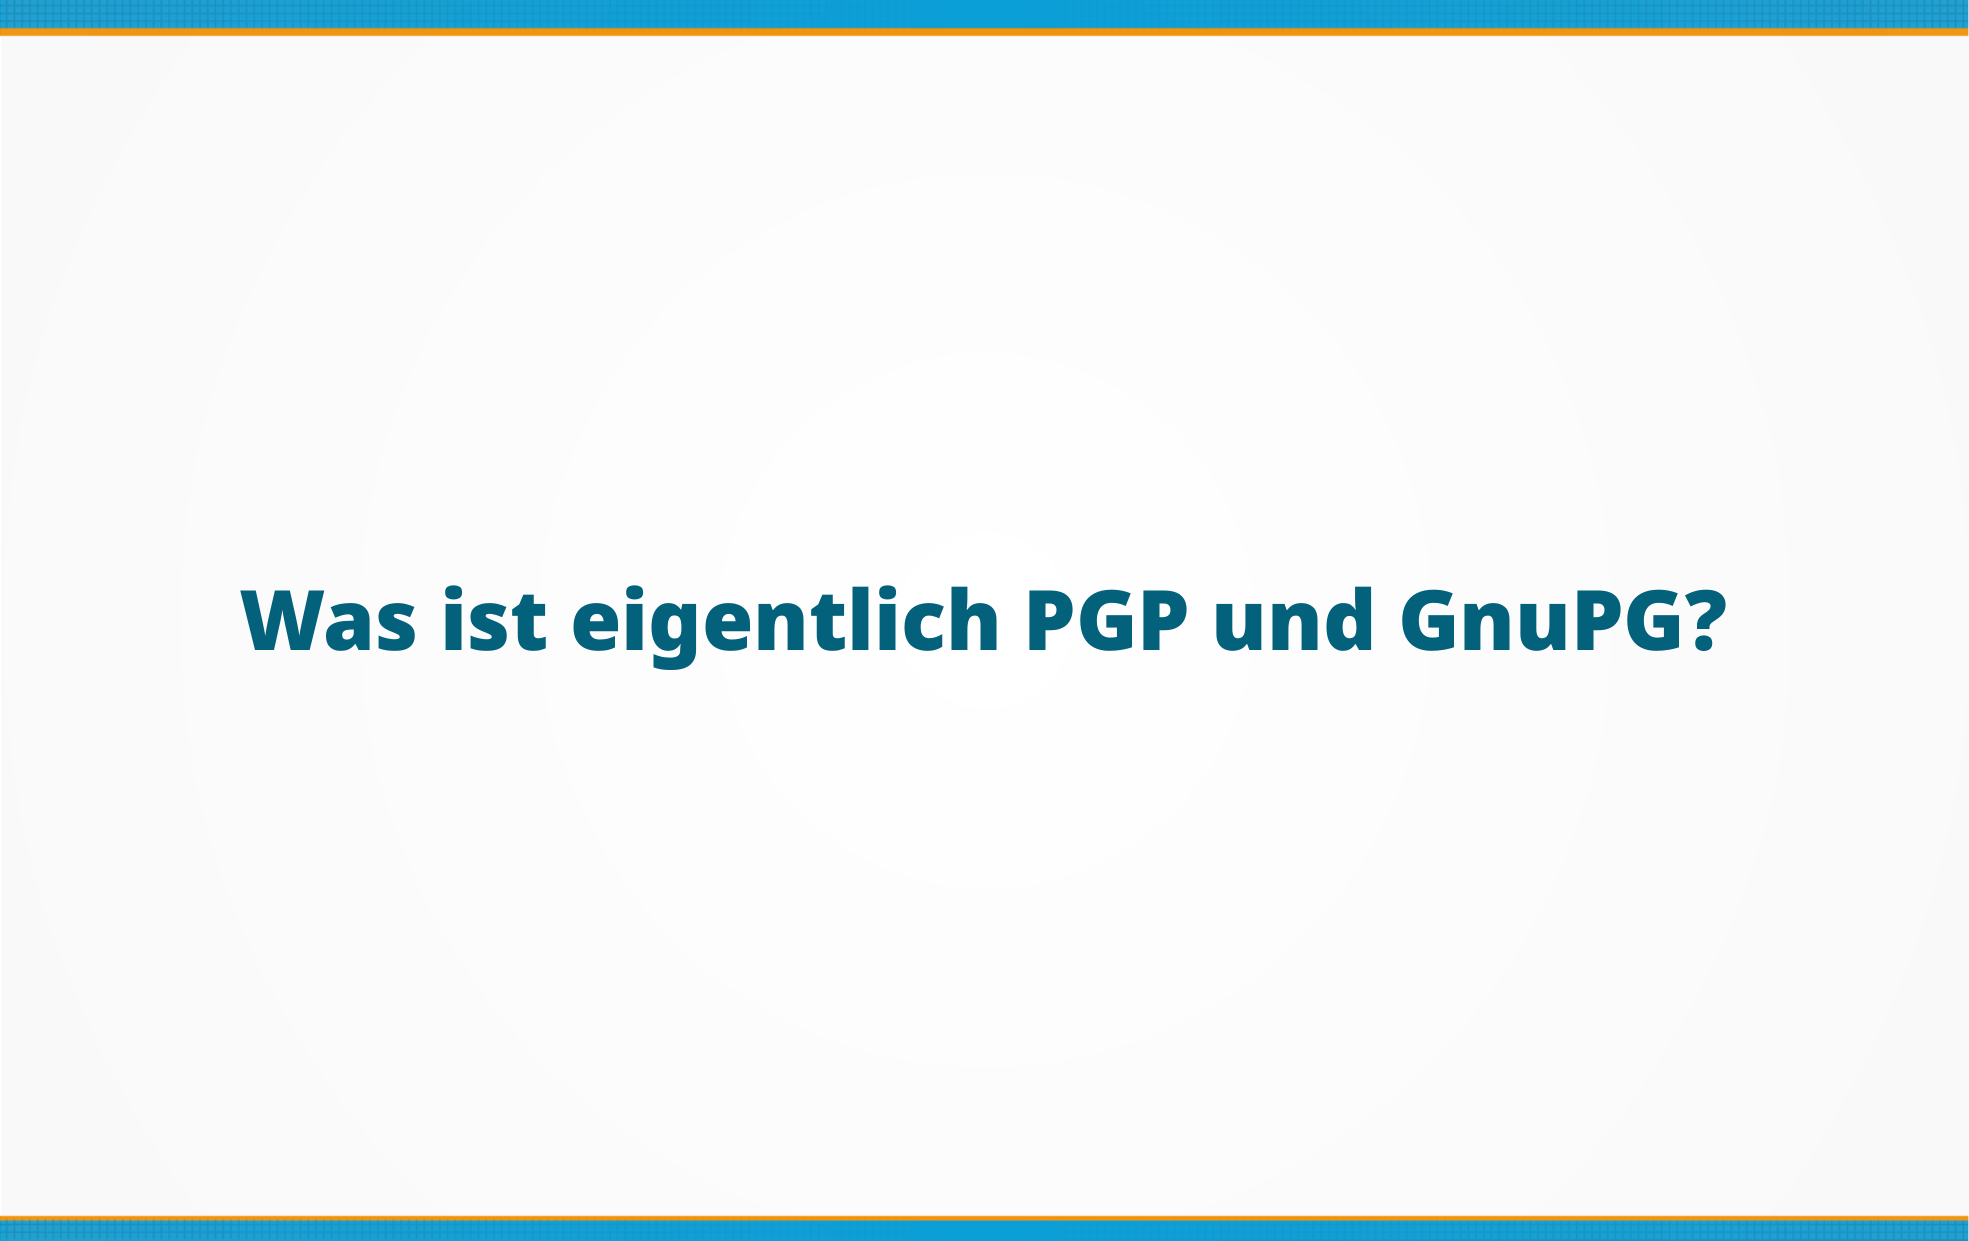

# Was ist eigentlich PGP und GnuPG?